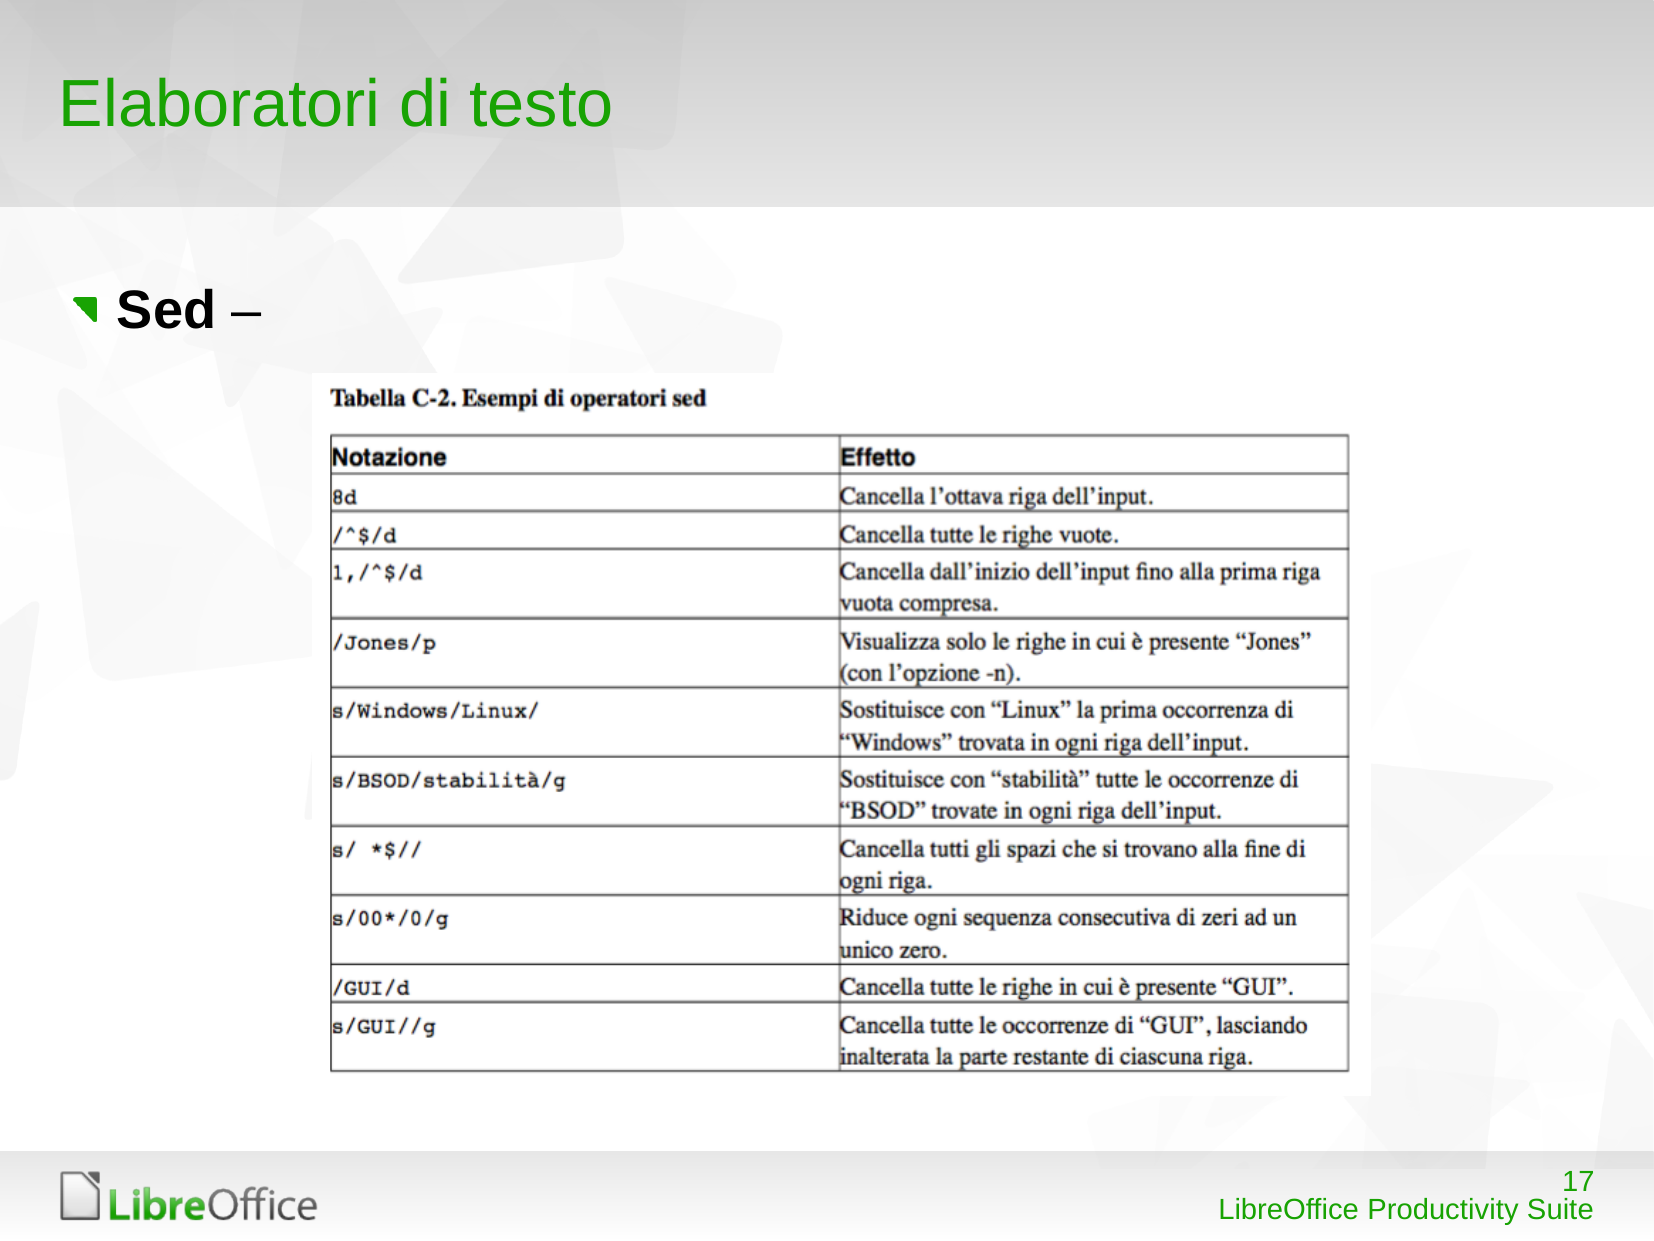

# Elaboratori di testo
Sed –
17
LibreOffice Productivity Suite